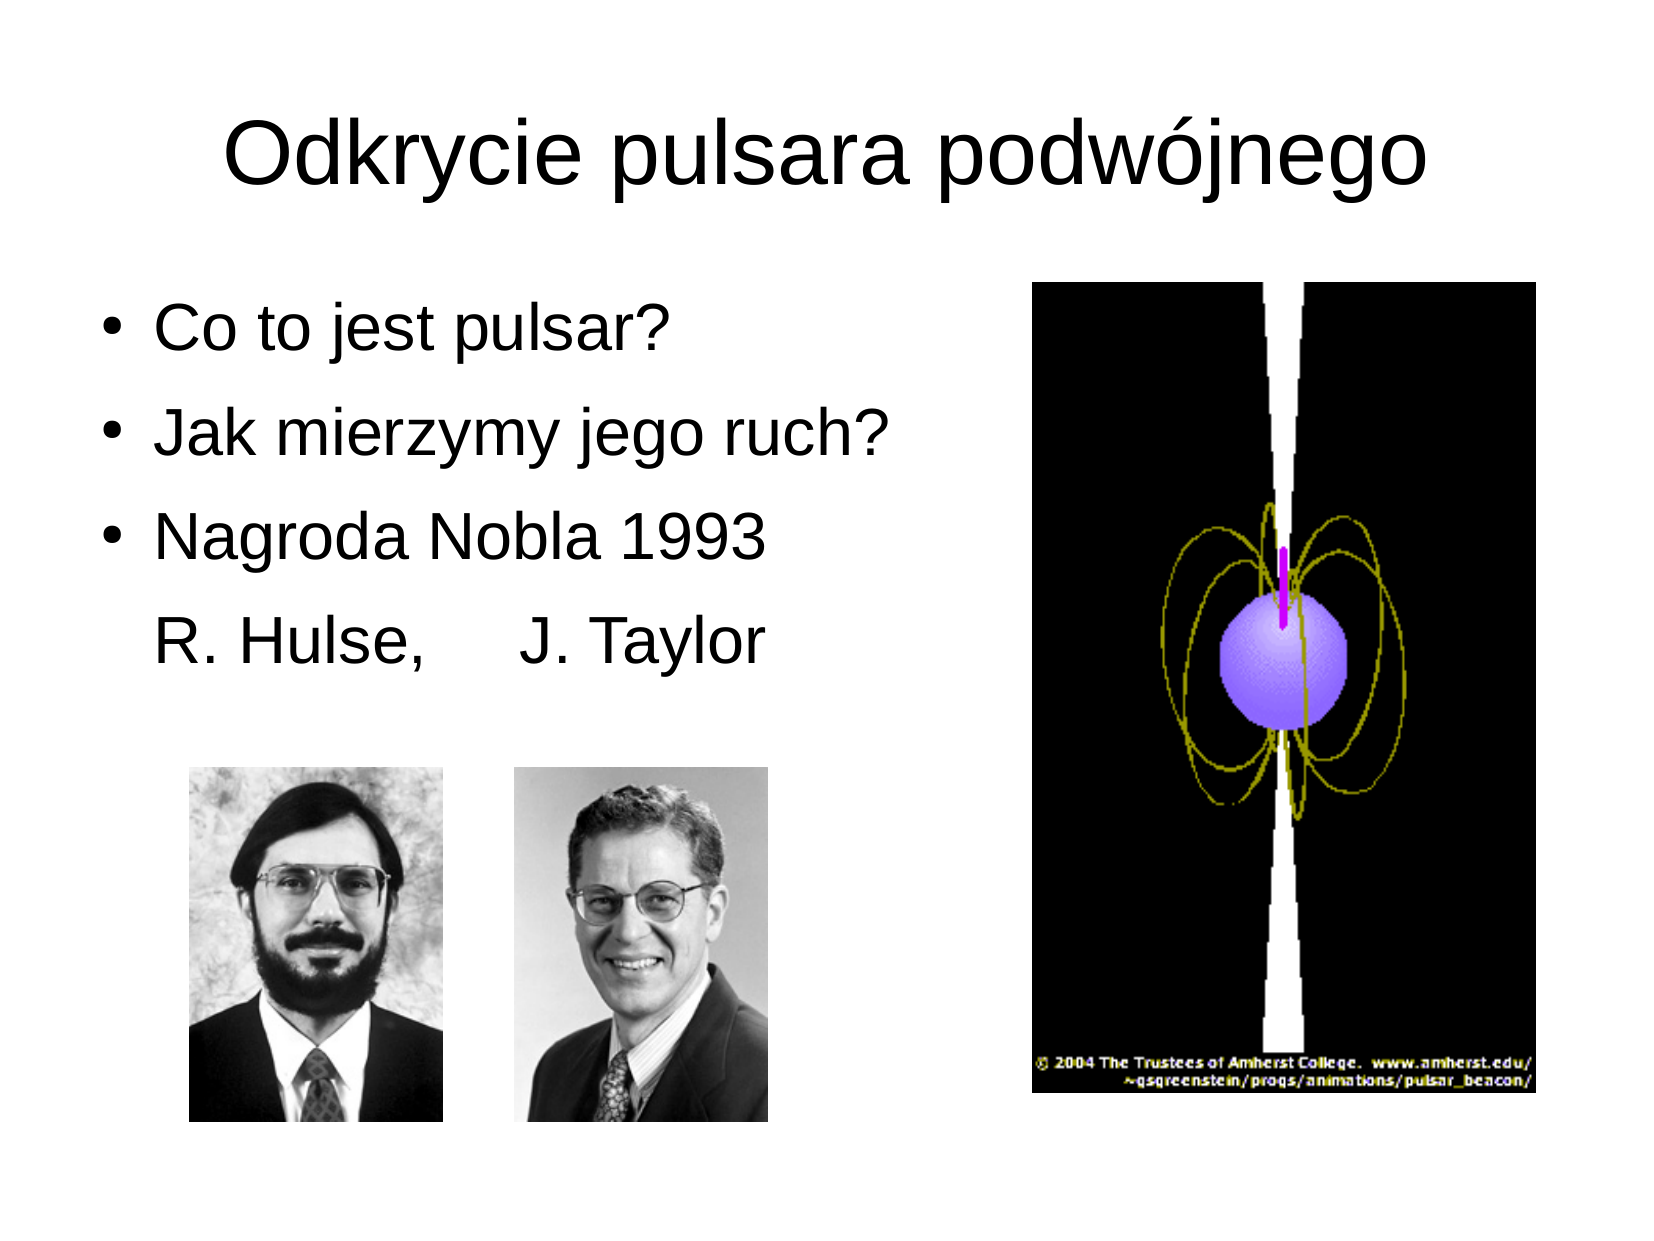

# Odkrycie pulsara podwójnego
Co to jest pulsar?
Jak mierzymy jego ruch?
Nagroda Nobla 1993
R. Hulse, J. Taylor